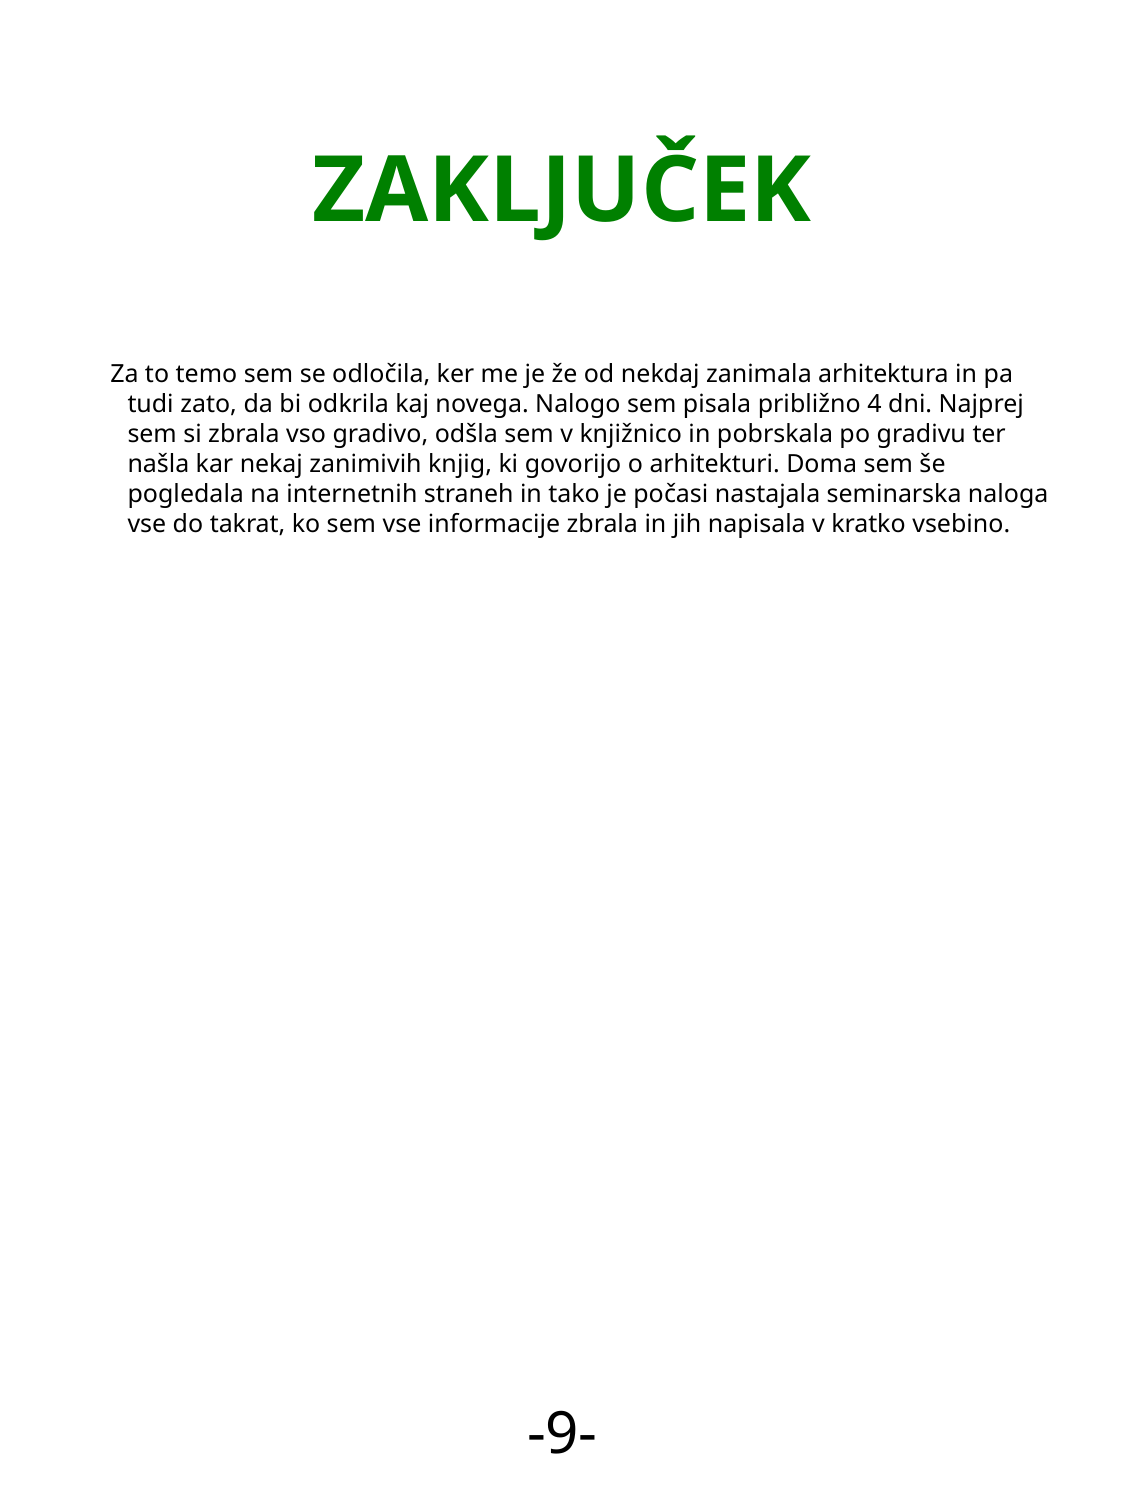

# ZAKLJUČEK
 Za to temo sem se odločila, ker me je že od nekdaj zanimala arhitektura in pa tudi zato, da bi odkrila kaj novega. Nalogo sem pisala približno 4 dni. Najprej sem si zbrala vso gradivo, odšla sem v knjižnico in pobrskala po gradivu ter našla kar nekaj zanimivih knjig, ki govorijo o arhitekturi. Doma sem še pogledala na internetnih straneh in tako je počasi nastajala seminarska naloga vse do takrat, ko sem vse informacije zbrala in jih napisala v kratko vsebino.
-9-